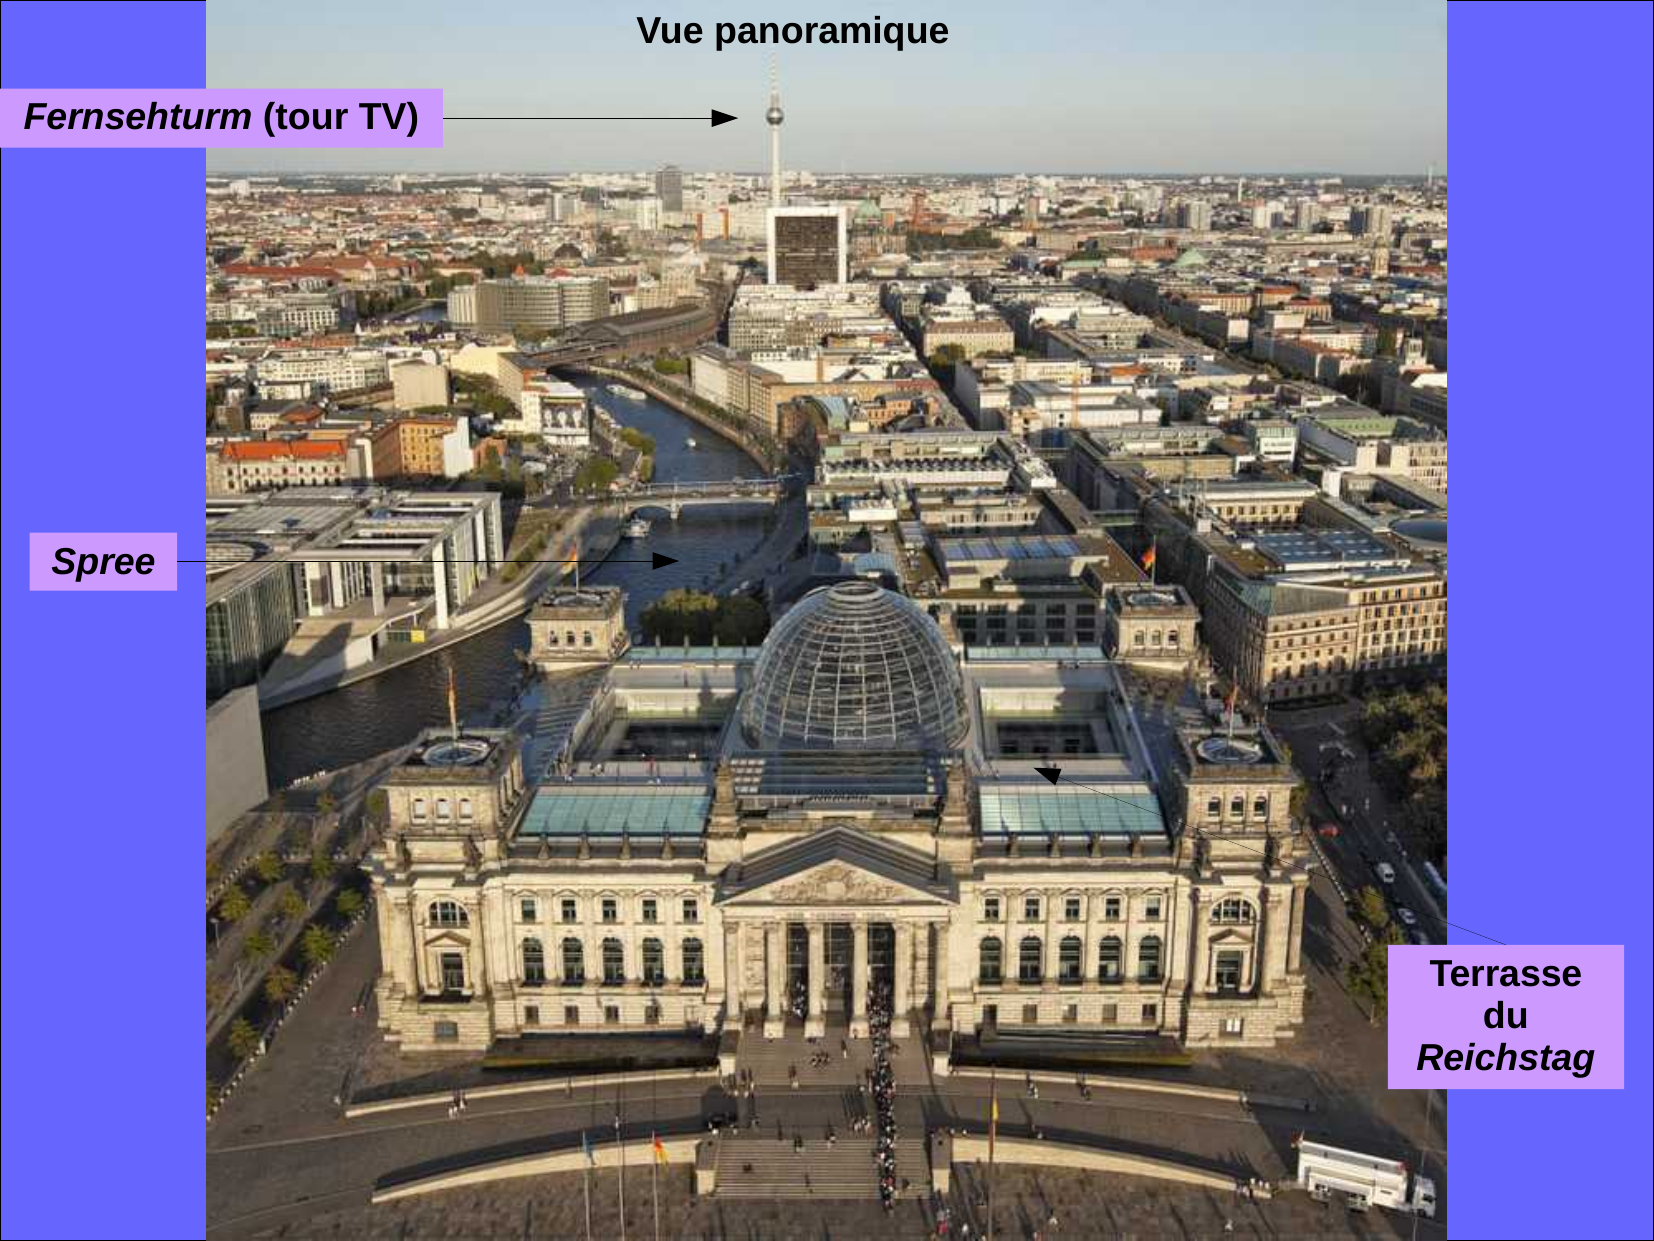

Vue panoramique
Fernsehturm (tour TV)
Spree
Terrasse du Reichstag